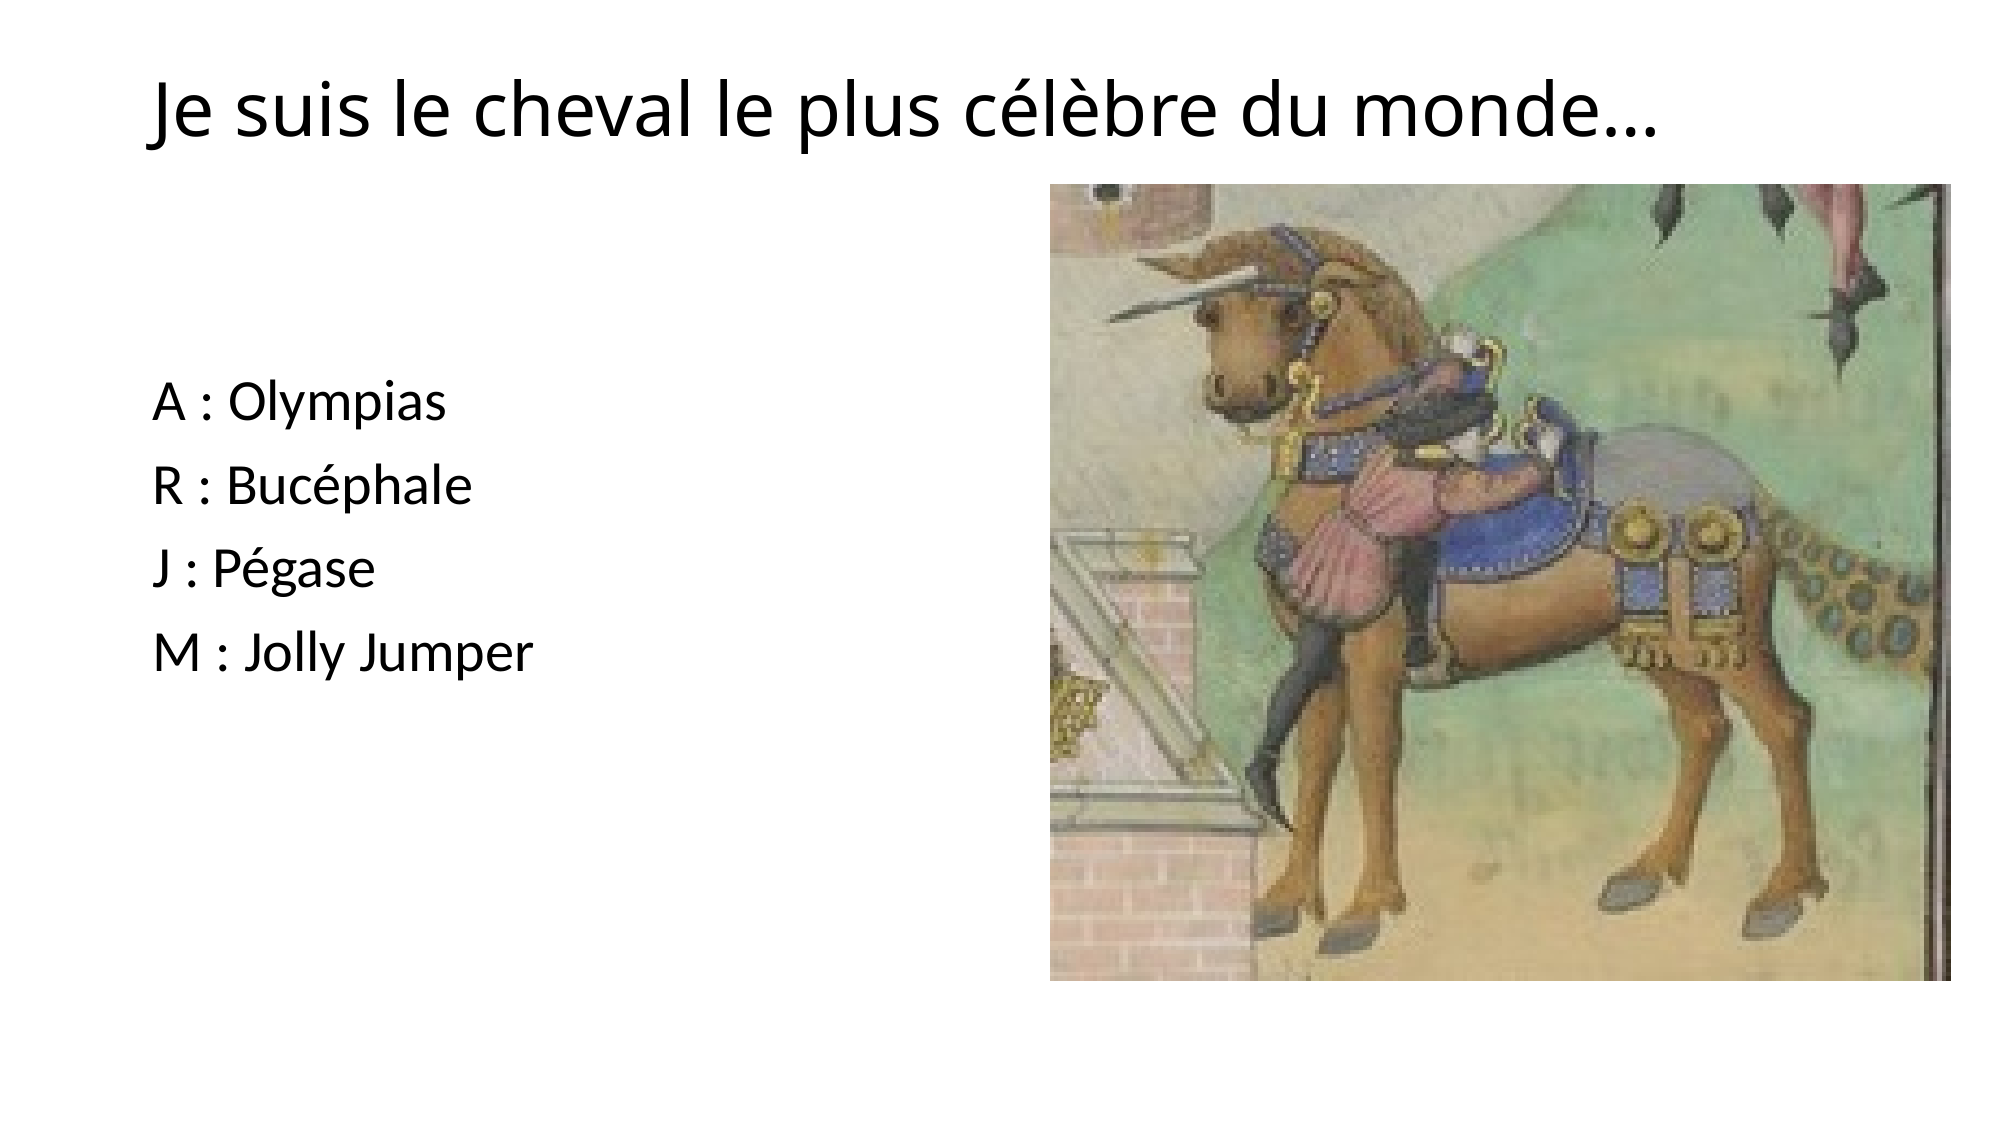

# Je suis le cheval le plus célèbre du monde…
A : Olympias
R : Bucéphale
J : Pégase
M : Jolly Jumper